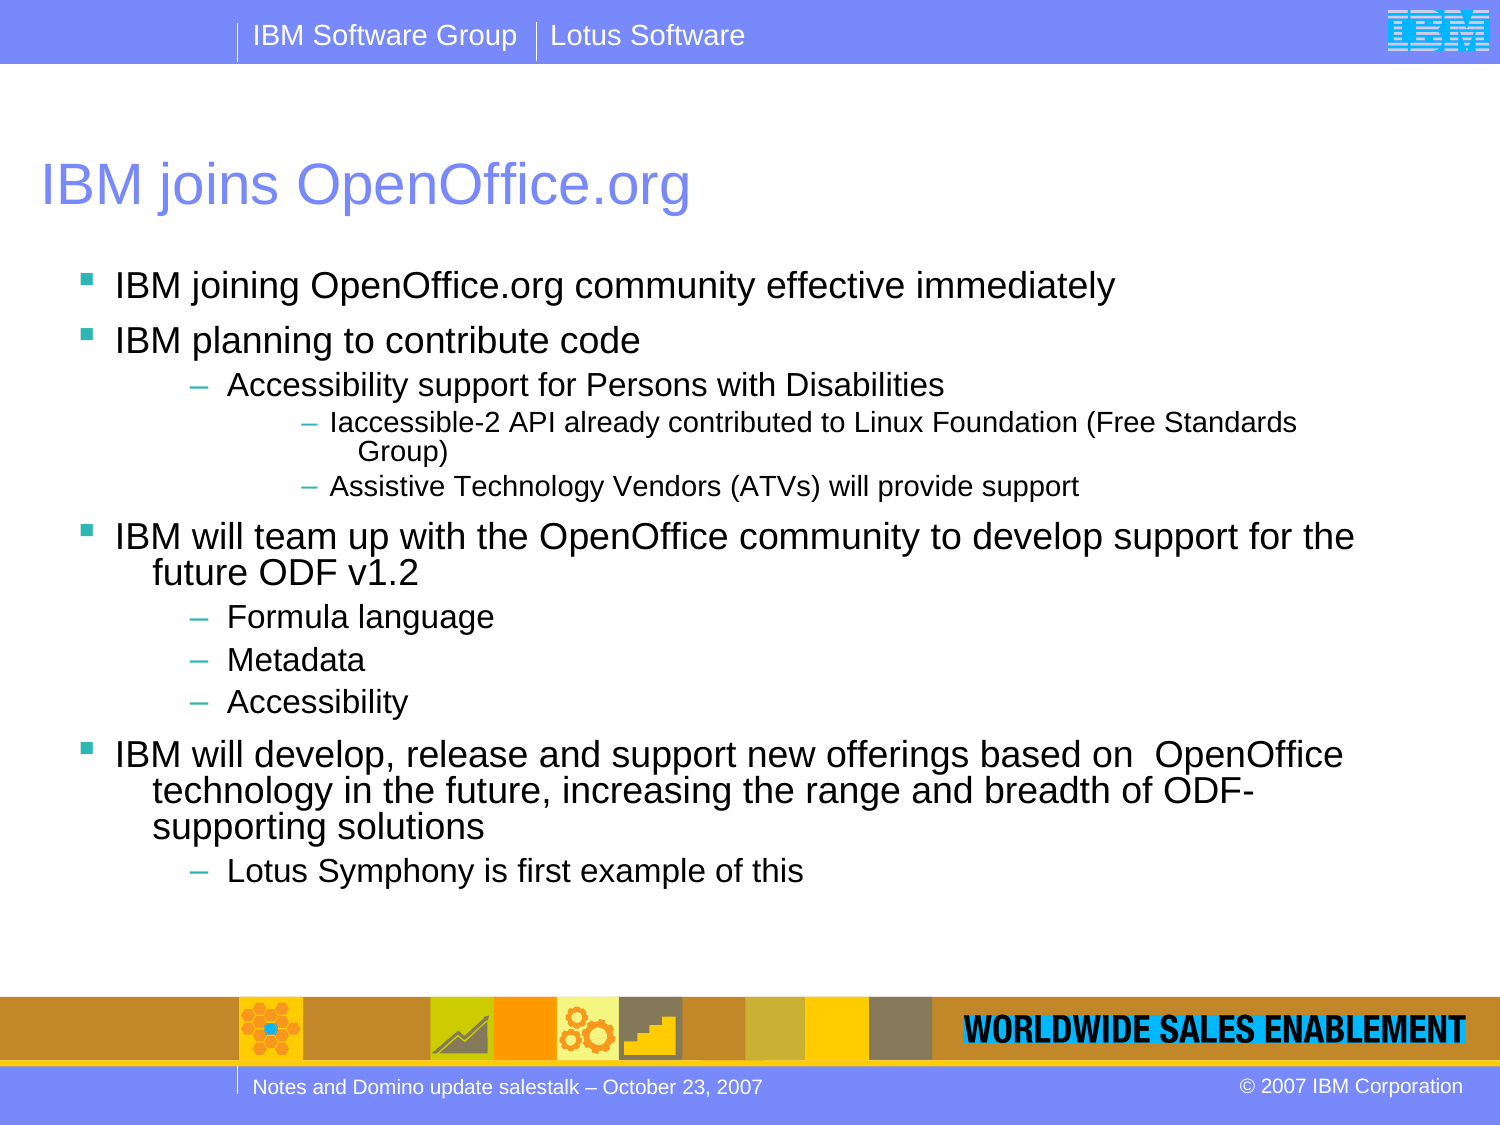

# IBM joins OpenOffice.org
IBM joining OpenOffice.org community effective immediately
IBM planning to contribute code
Accessibility support for Persons with Disabilities
Iaccessible-2 API already contributed to Linux Foundation (Free Standards Group)
Assistive Technology Vendors (ATVs) will provide support
IBM will team up with the OpenOffice community to develop support for the future ODF v1.2
Formula language
Metadata
Accessibility
IBM will develop, release and support new offerings based on OpenOffice technology in the future, increasing the range and breadth of ODF-supporting solutions
Lotus Symphony is first example of this